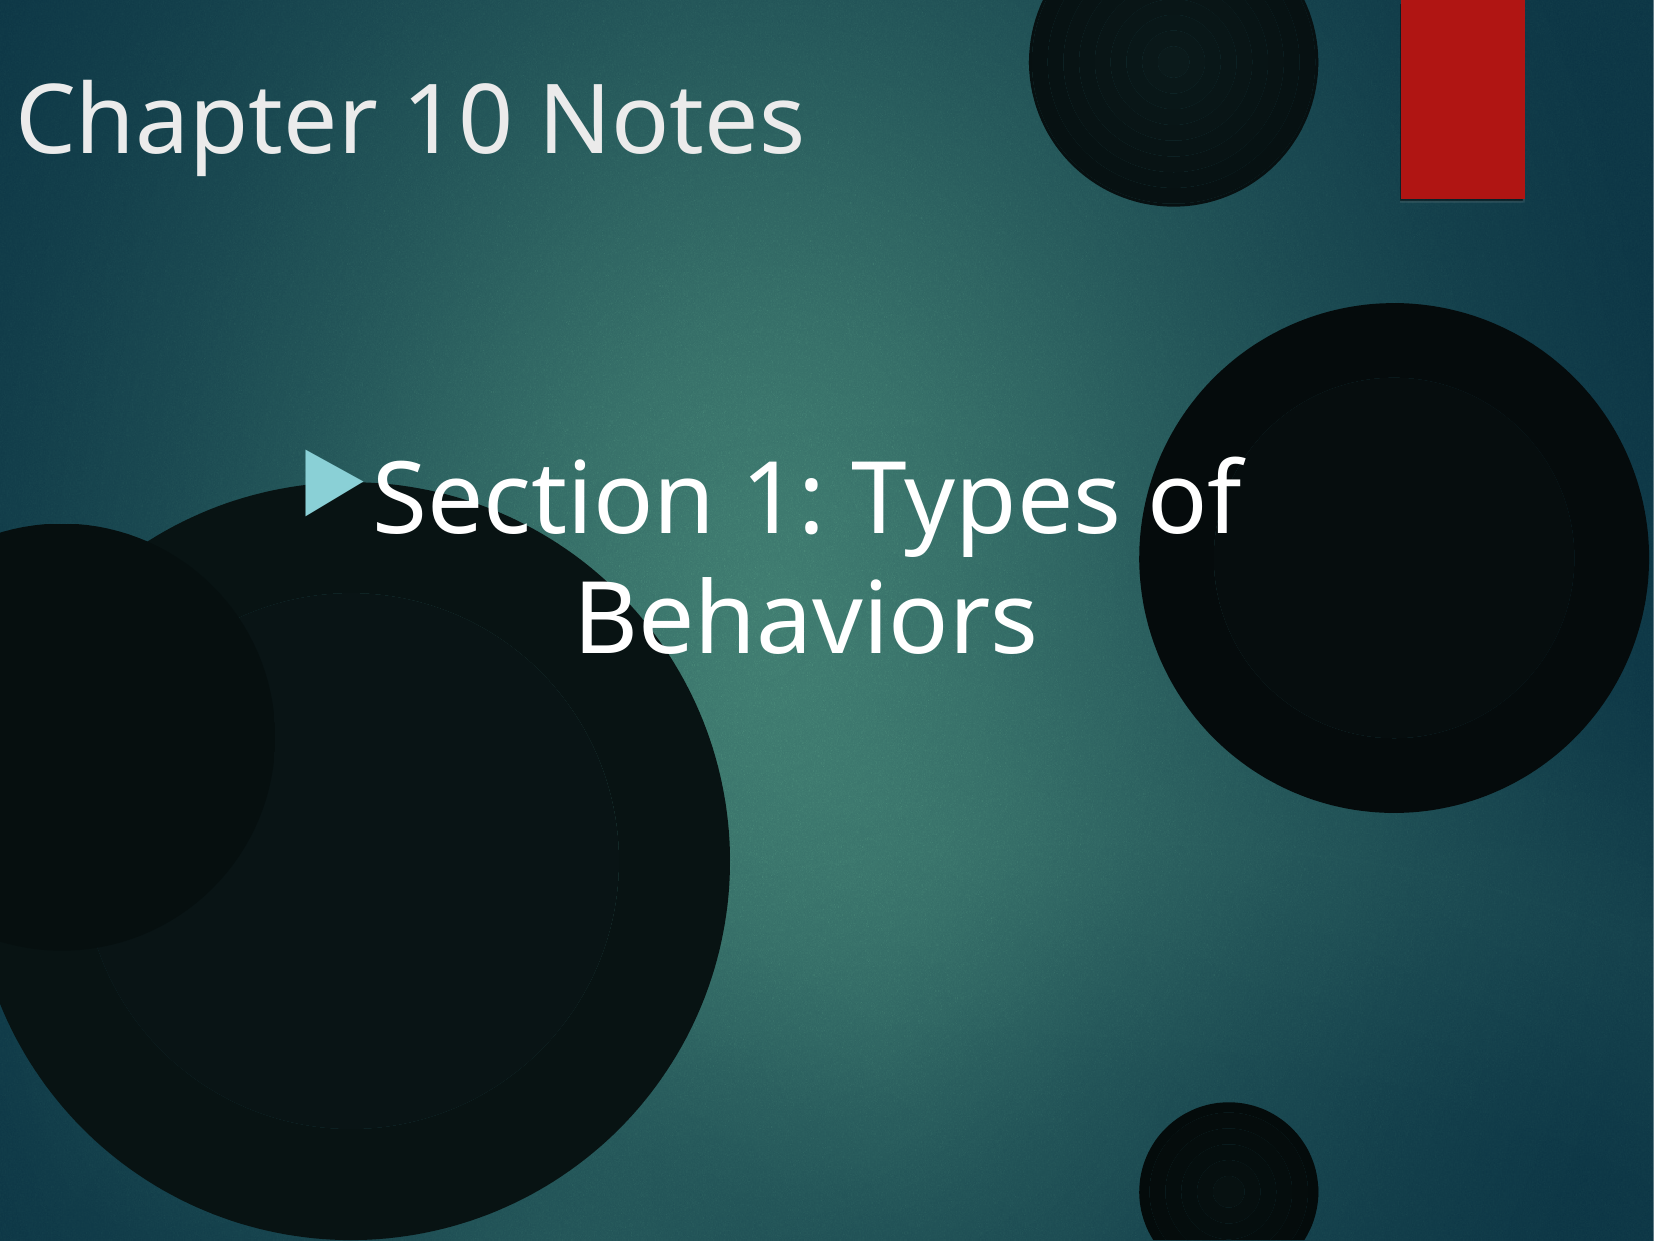

# Chapter 10 Notes
Section 1: Types of Behaviors